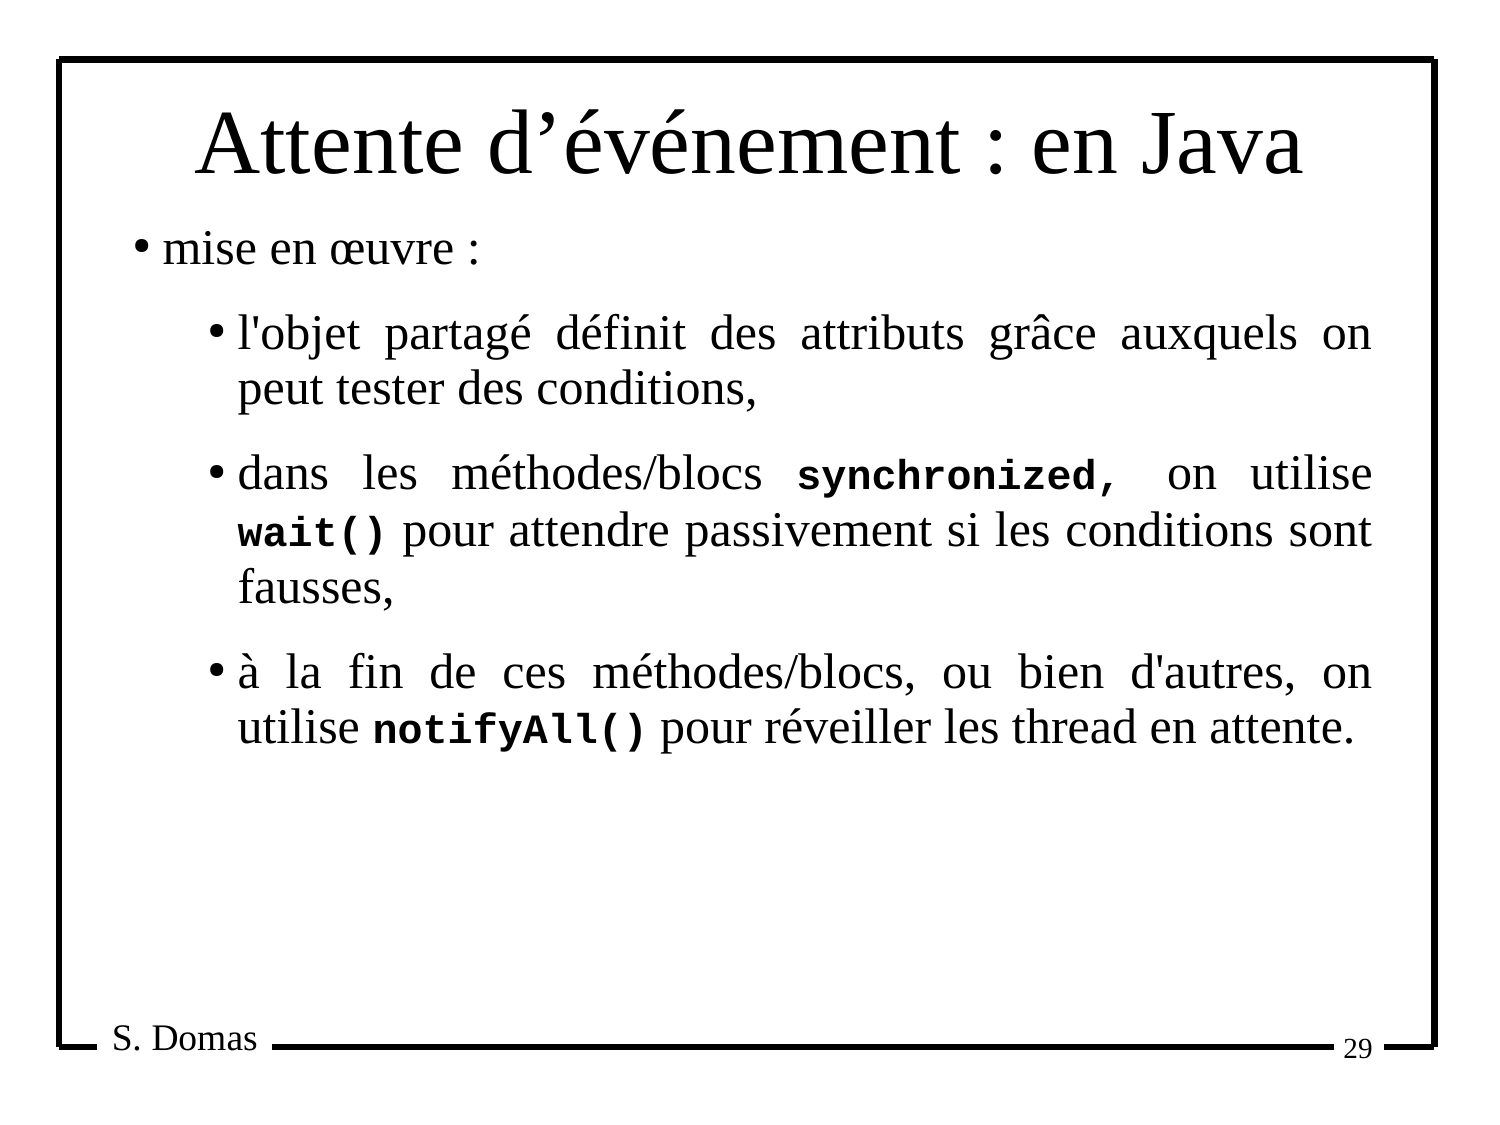

# Attente d’événement : en Java
S. Domas
mise en œuvre :
l'objet partagé définit des attributs grâce auxquels on peut tester des conditions,
dans les méthodes/blocs synchronized, on utilise wait() pour attendre passivement si les conditions sont fausses,
à la fin de ces méthodes/blocs, ou bien d'autres, on utilise notifyAll() pour réveiller les thread en attente.
29